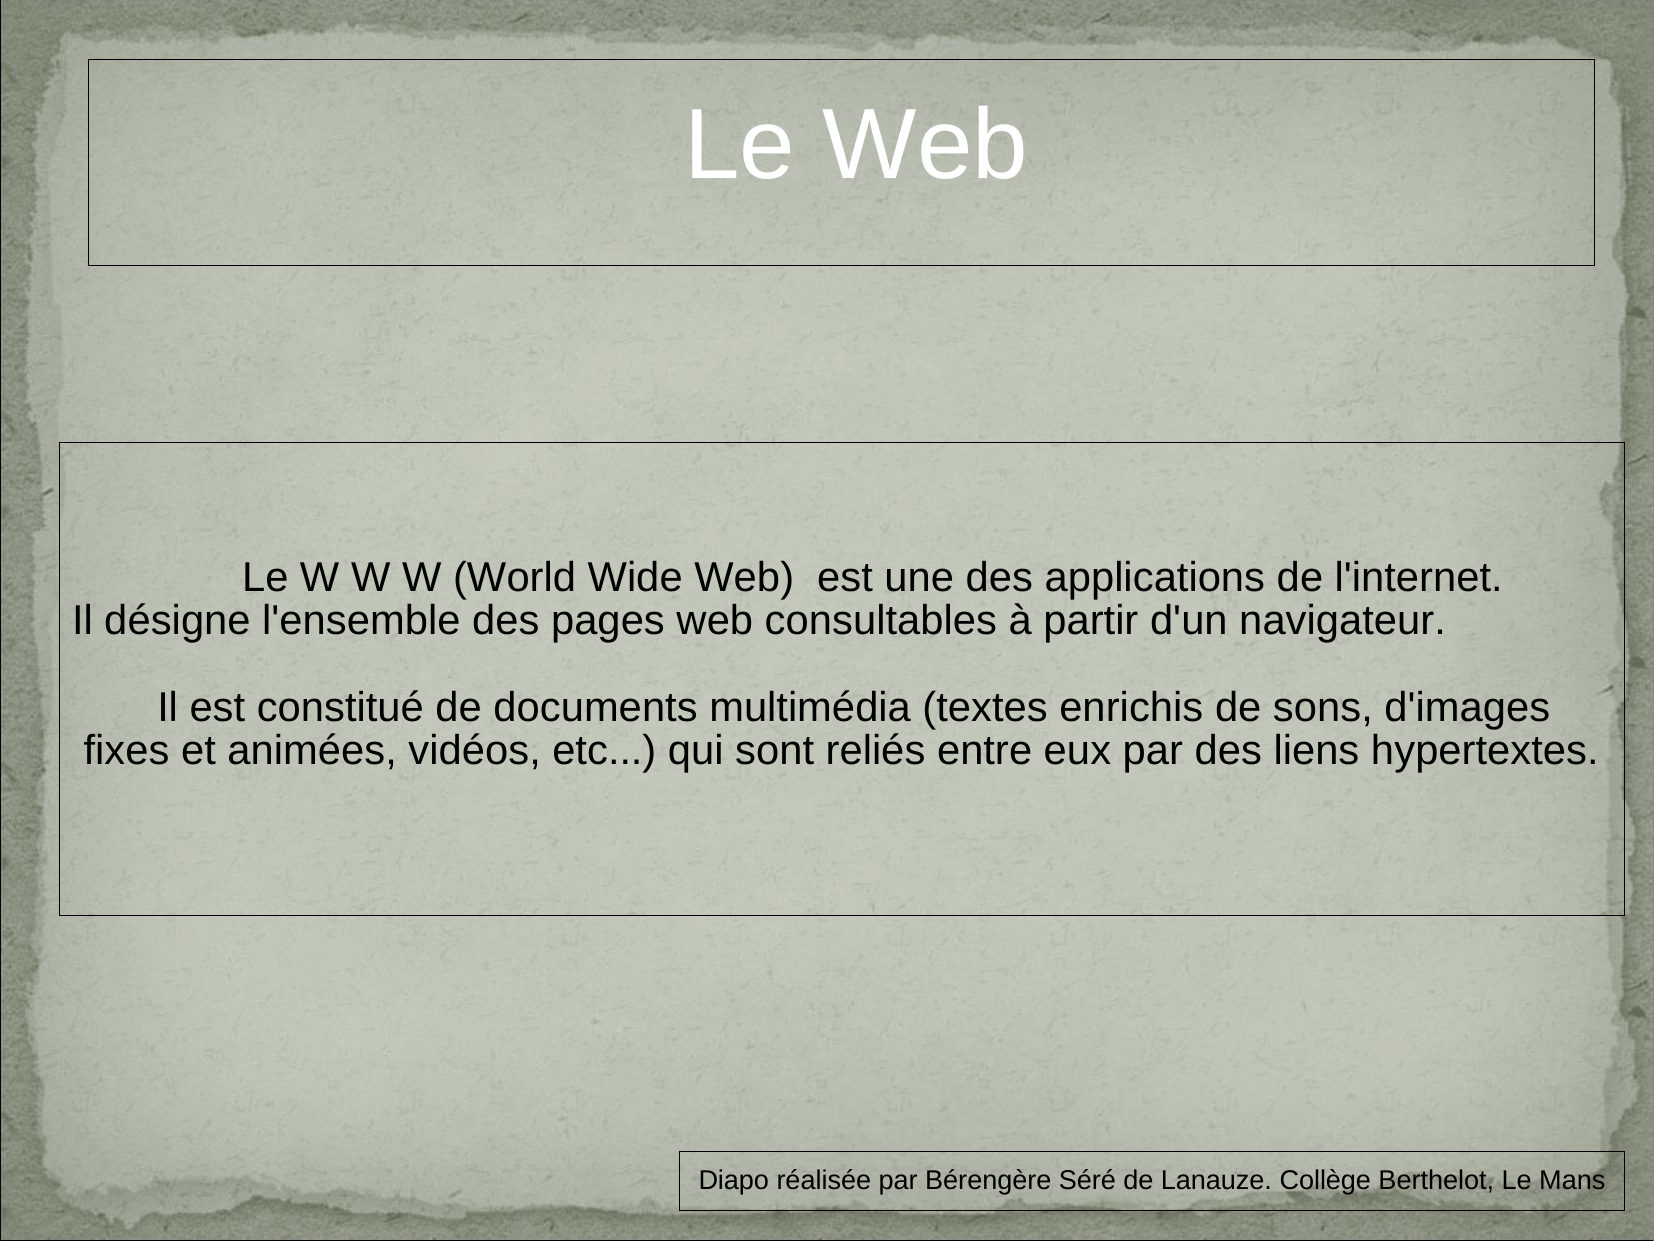

Le Web
	Le W W W (World Wide Web) est une des applications de l'internet.
Il désigne l'ensemble des pages web consultables à partir d'un navigateur.
	 Il est constitué de documents multimédia (textes enrichis de sons, d'images
 fixes et animées, vidéos, etc...) qui sont reliés entre eux par des liens hypertextes.
Diapo réalisée par Bérengère Séré de Lanauze. Collège Berthelot, Le Mans